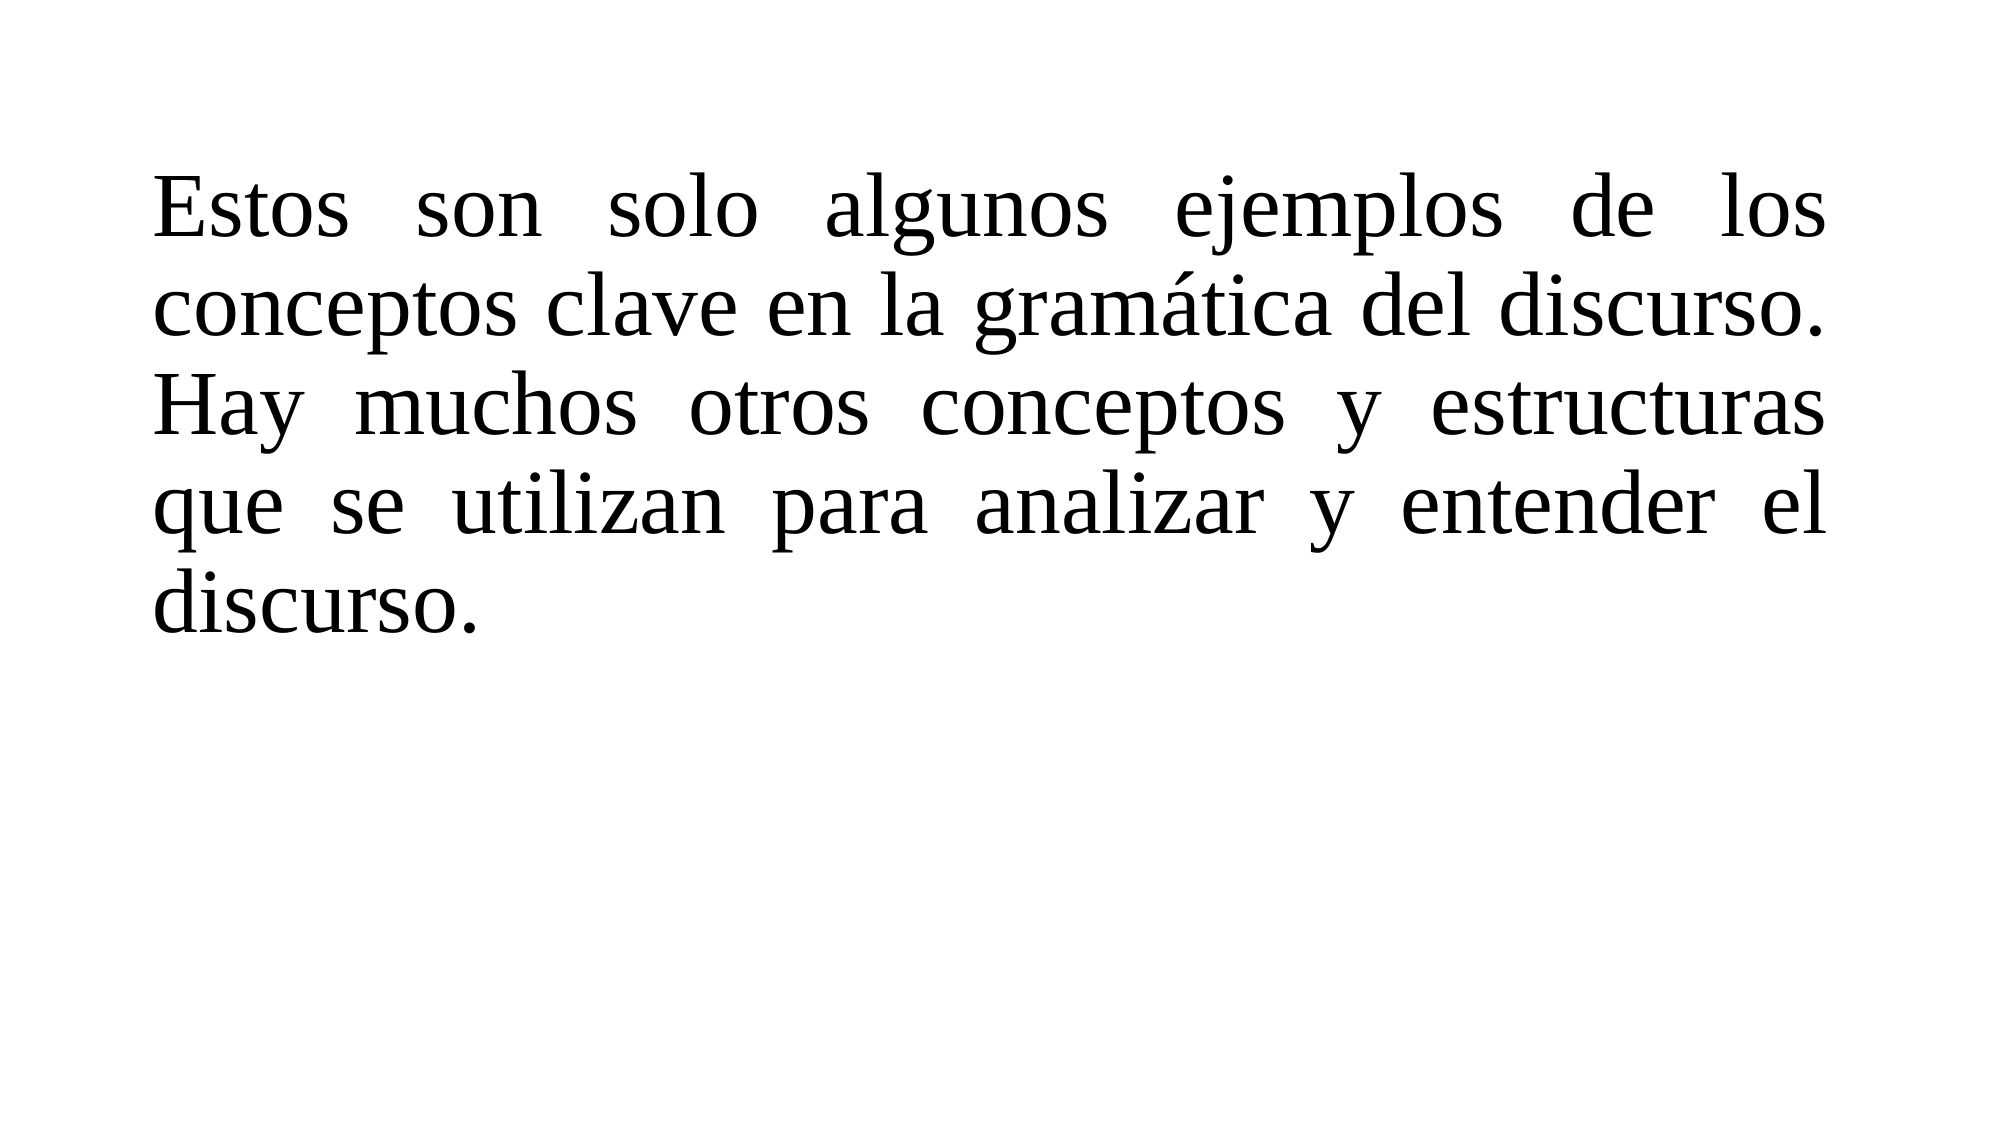

# Estos son solo algunos ejemplos de los conceptos clave en la gramática del discurso. Hay muchos otros conceptos y estructuras que se utilizan para analizar y entender el discurso.